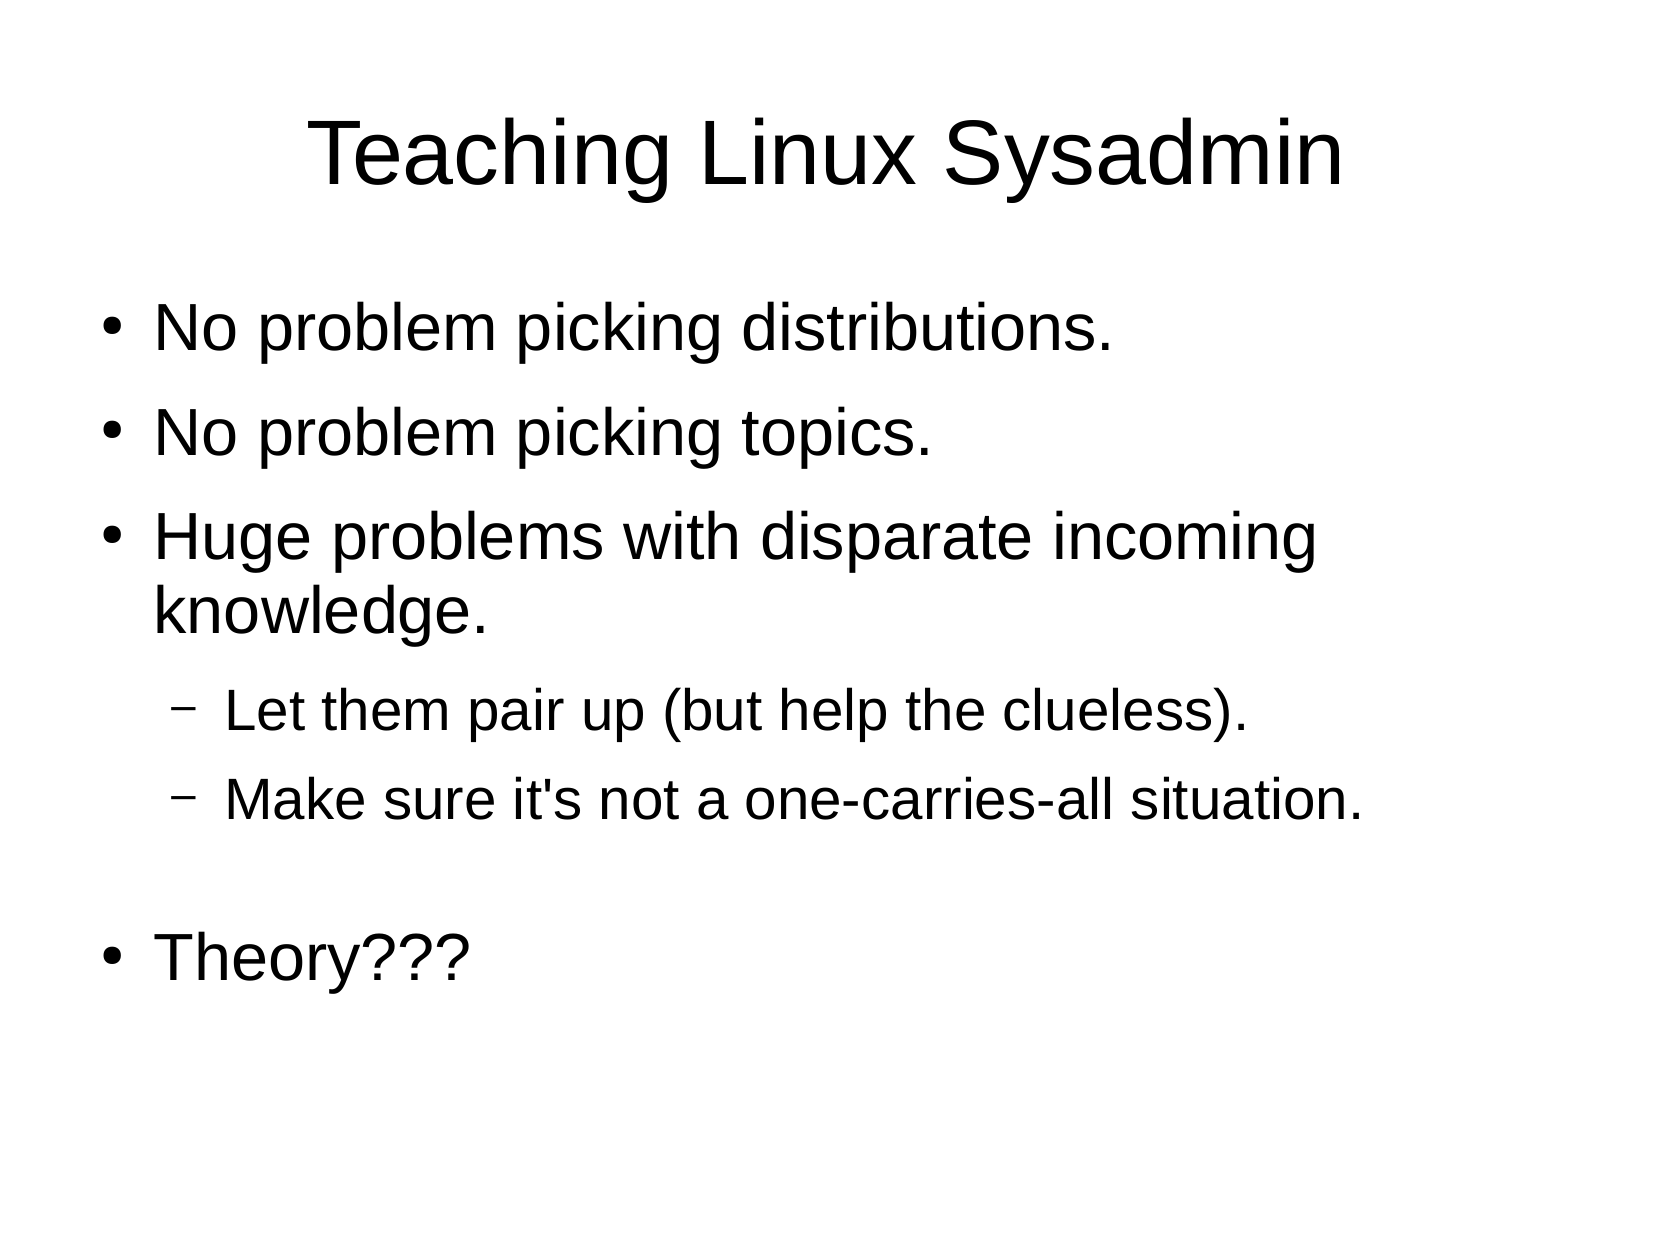

# Teaching Linux Sysadmin
No problem picking distributions.
No problem picking topics.
Huge problems with disparate incoming knowledge.
Let them pair up (but help the clueless).
Make sure it's not a one-carries-all situation.
Theory???